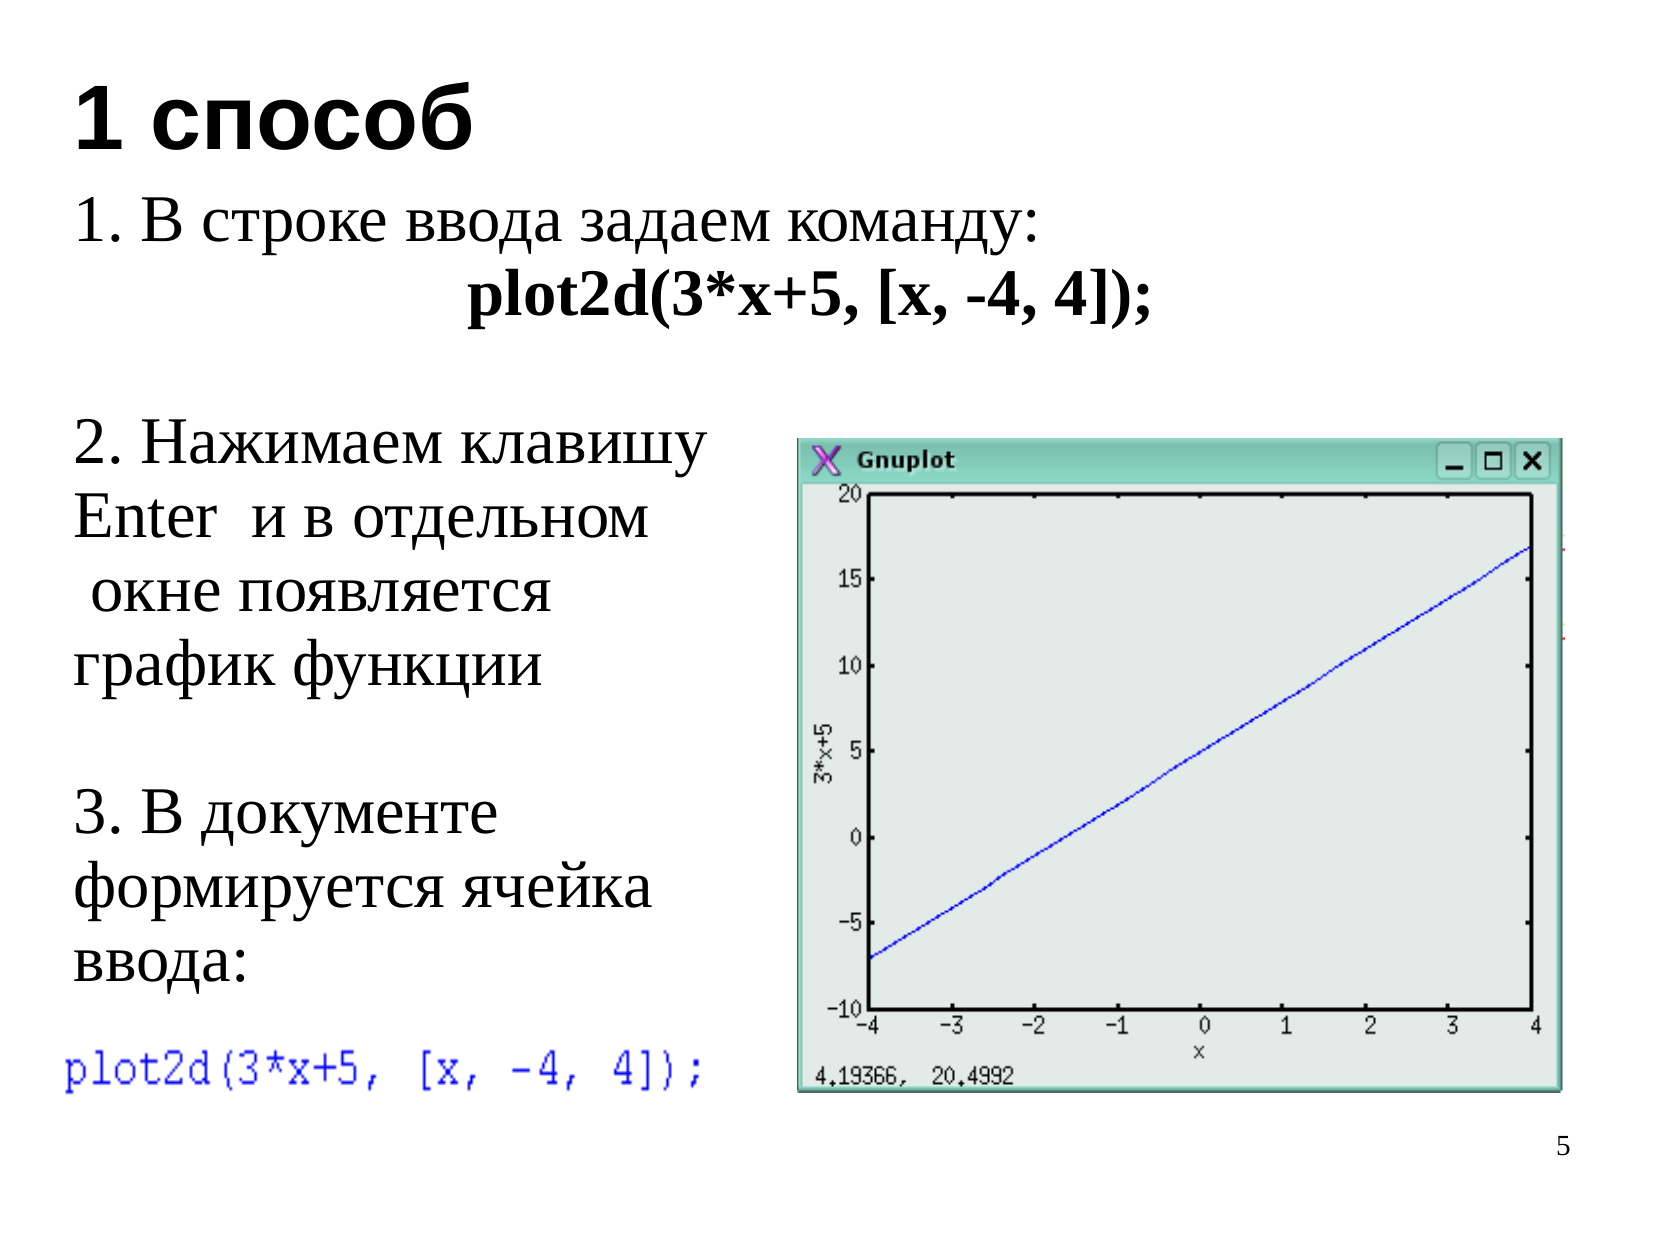

1 способ
1. В строке ввода задаем команду:
plot2d(3*x+5, [x, -4, 4]);
2. Нажимаем клавишу
Enter и в отдельном
 окне появляется
график функции
3. В документе
формируется ячейка
ввода:
5